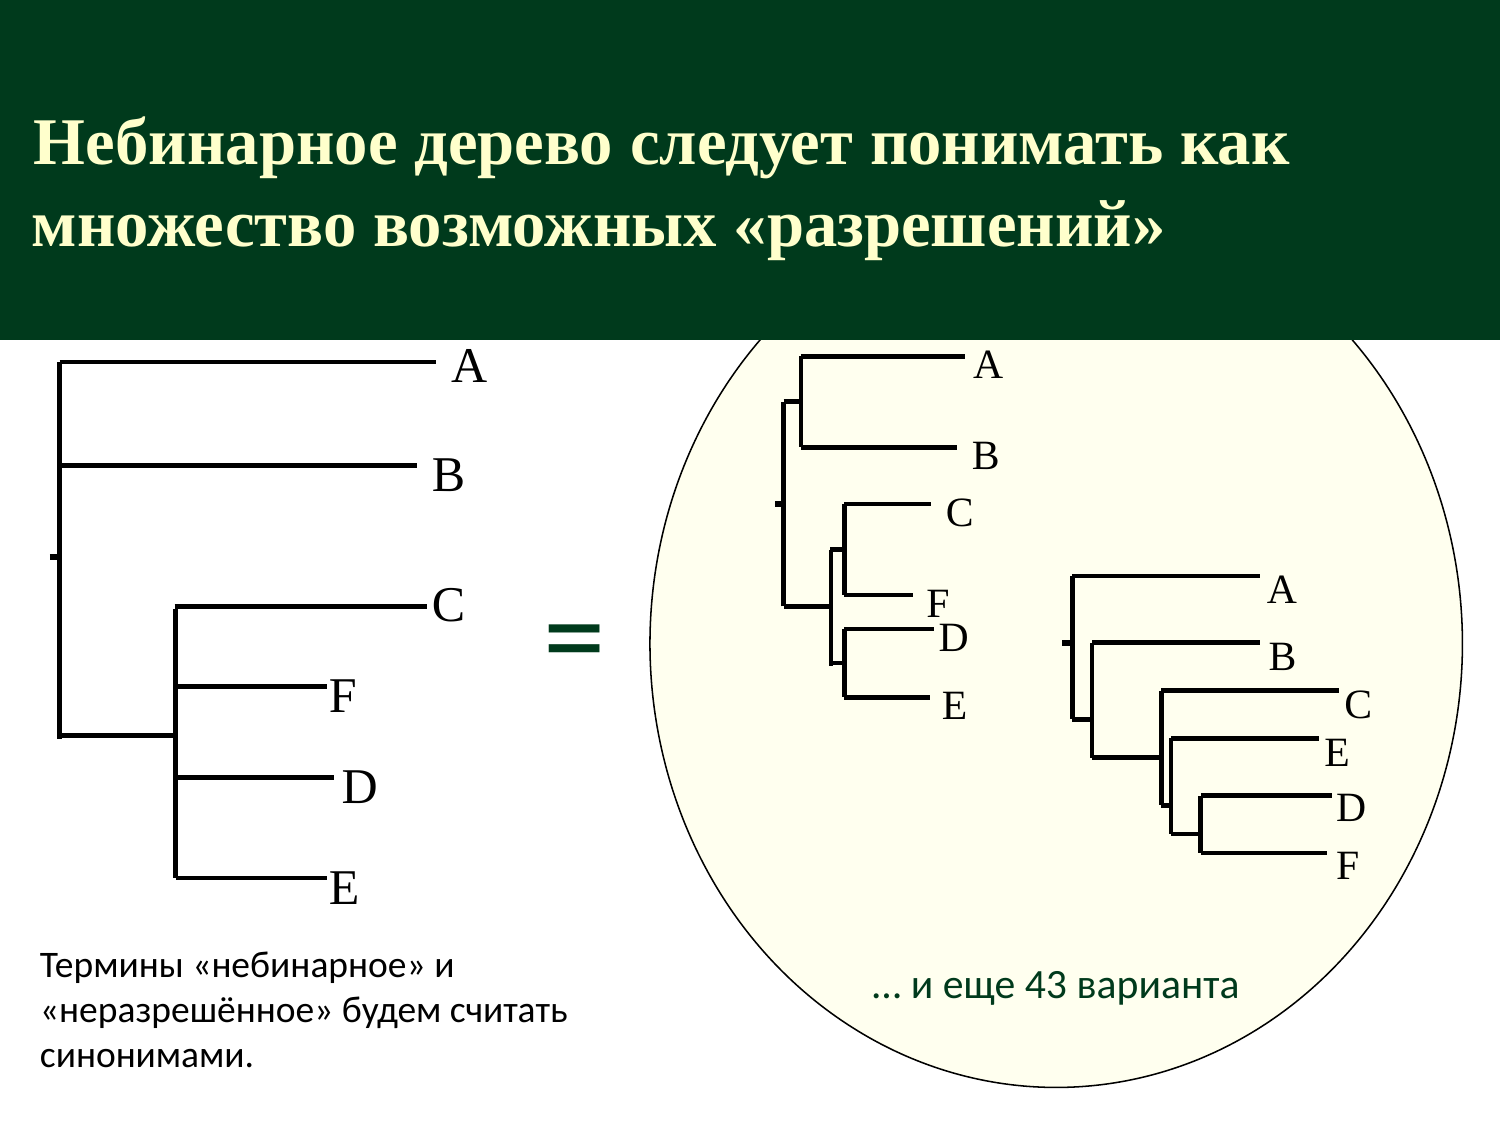

# Небинарное дерево следует понимать как множество возможных «разрешений»
A
B
C
F
D
E
A
B
C
F
D
E
A
B
C
E
D
F
=
Термины «небинарное» и «неразрешённое» будем считать синонимами.
… и еще 43 варианта